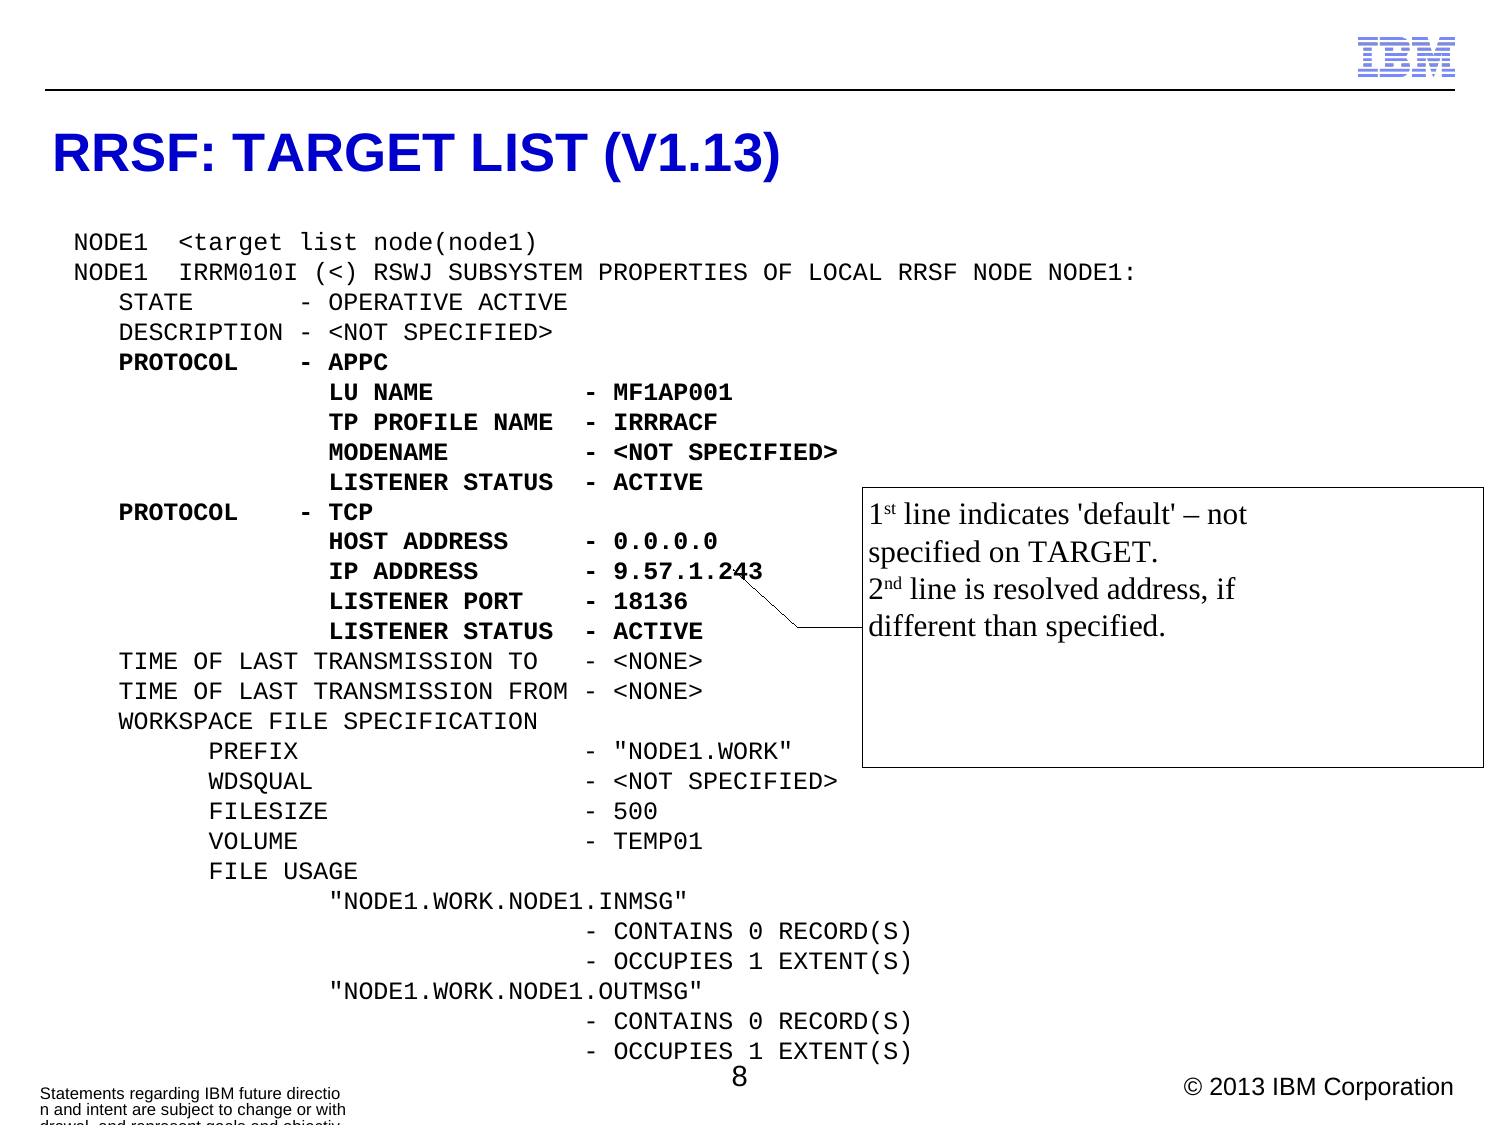

# RRSF: TARGET LIST (V1.13)
NODE1 <target list node(node1)
NODE1 IRRM010I (<) RSWJ SUBSYSTEM PROPERTIES OF LOCAL RRSF NODE NODE1:
 STATE - OPERATIVE ACTIVE
 DESCRIPTION - <NOT SPECIFIED>
 PROTOCOL - APPC
 LU NAME - MF1AP001
 TP PROFILE NAME - IRRRACF
 MODENAME - <NOT SPECIFIED>
 LISTENER STATUS - ACTIVE
 PROTOCOL - TCP
 HOST ADDRESS - 0.0.0.0
 IP ADDRESS - 9.57.1.243
 LISTENER PORT - 18136
 LISTENER STATUS - ACTIVE
 TIME OF LAST TRANSMISSION TO - <NONE>
 TIME OF LAST TRANSMISSION FROM - <NONE>
 WORKSPACE FILE SPECIFICATION
 PREFIX - "NODE1.WORK"
 WDSQUAL - <NOT SPECIFIED>
 FILESIZE - 500
 VOLUME - TEMP01
 FILE USAGE
 "NODE1.WORK.NODE1.INMSG"
 - CONTAINS 0 RECORD(S)
 - OCCUPIES 1 EXTENT(S)
 "NODE1.WORK.NODE1.OUTMSG"
 - CONTAINS 0 RECORD(S)
 - OCCUPIES 1 EXTENT(S)
8
Statements regarding IBM future direction and intent are subject to change or withdrawal, and represent goals and objectives only.